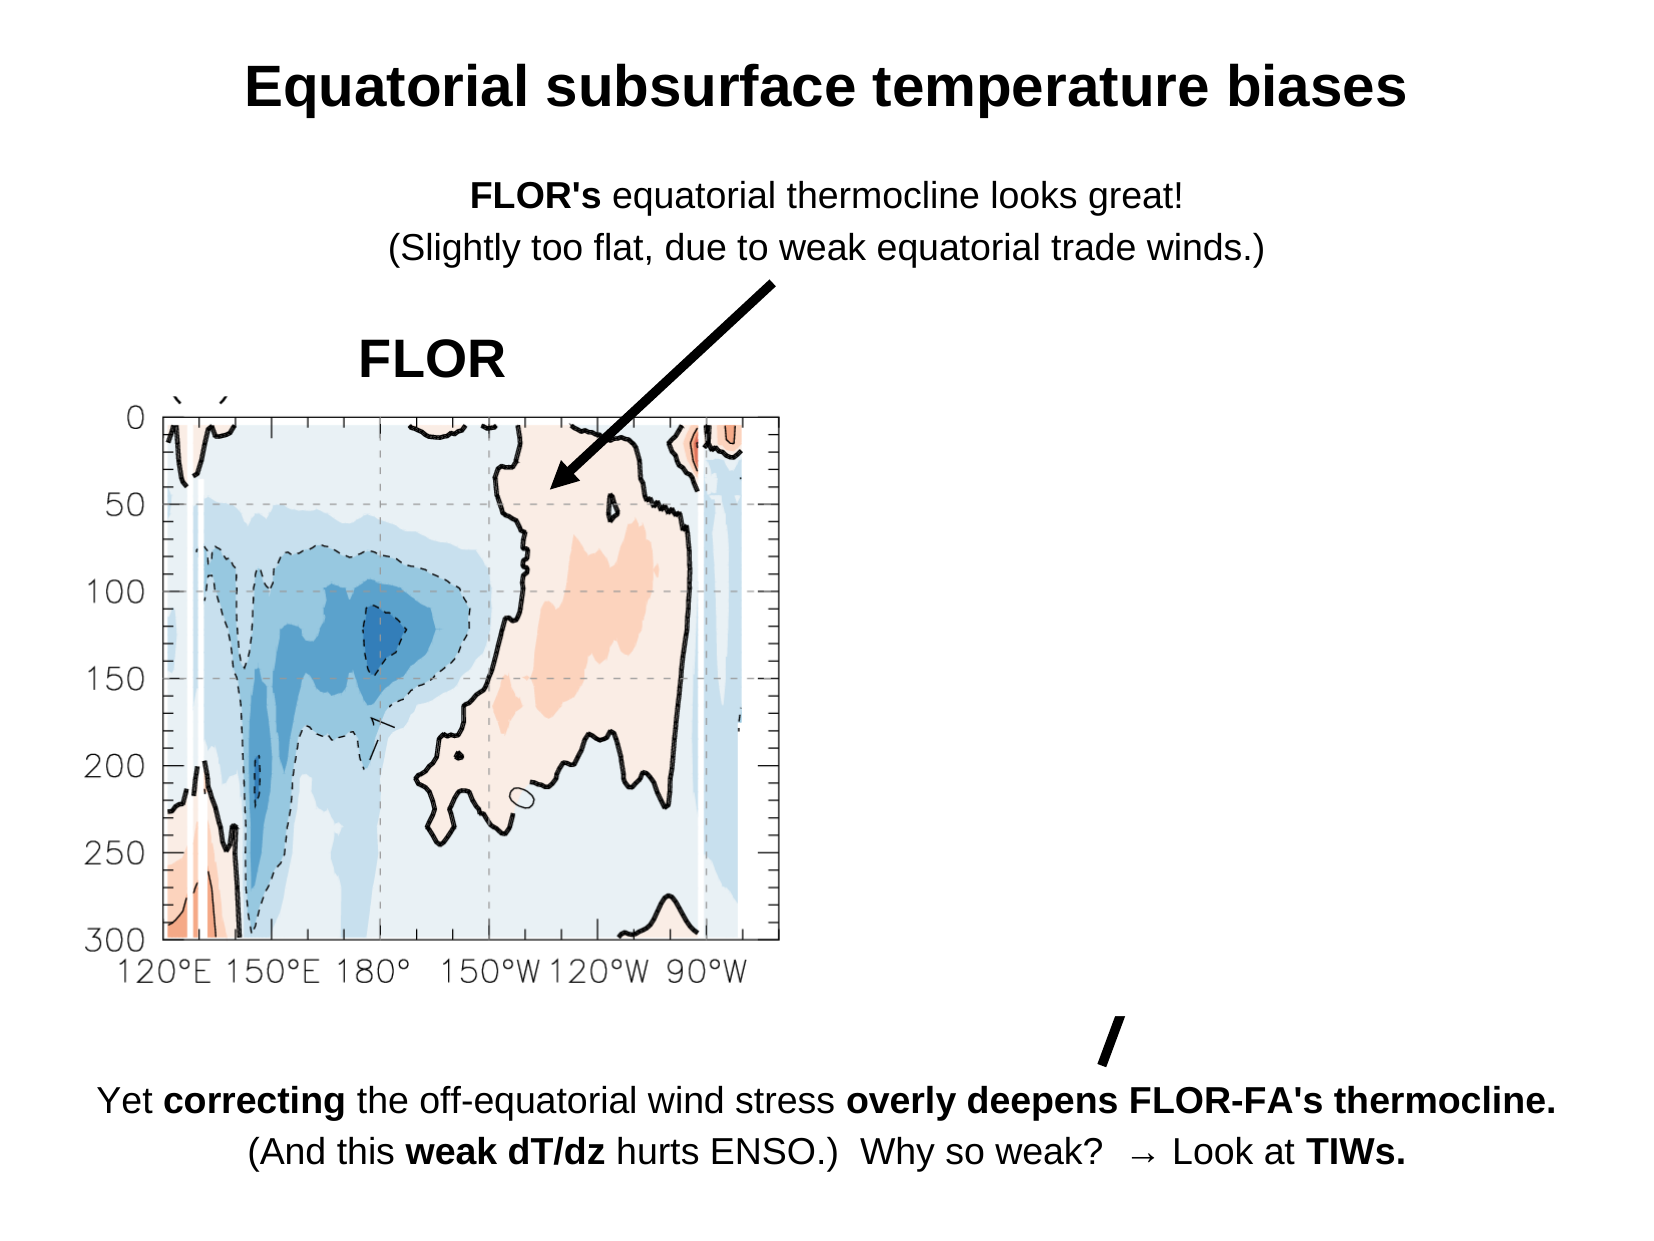

Equatorial subsurface temperature biases
FLOR
FLOR-FA
FLOR's equatorial thermocline looks great!
(Slightly too flat, due to weak equatorial trade winds.)
Yet correcting the off-equatorial wind stress overly deepens FLOR-FA's thermocline.
(And this weak dT/dz hurts ENSO.) Why so weak? → Look at TIWs.